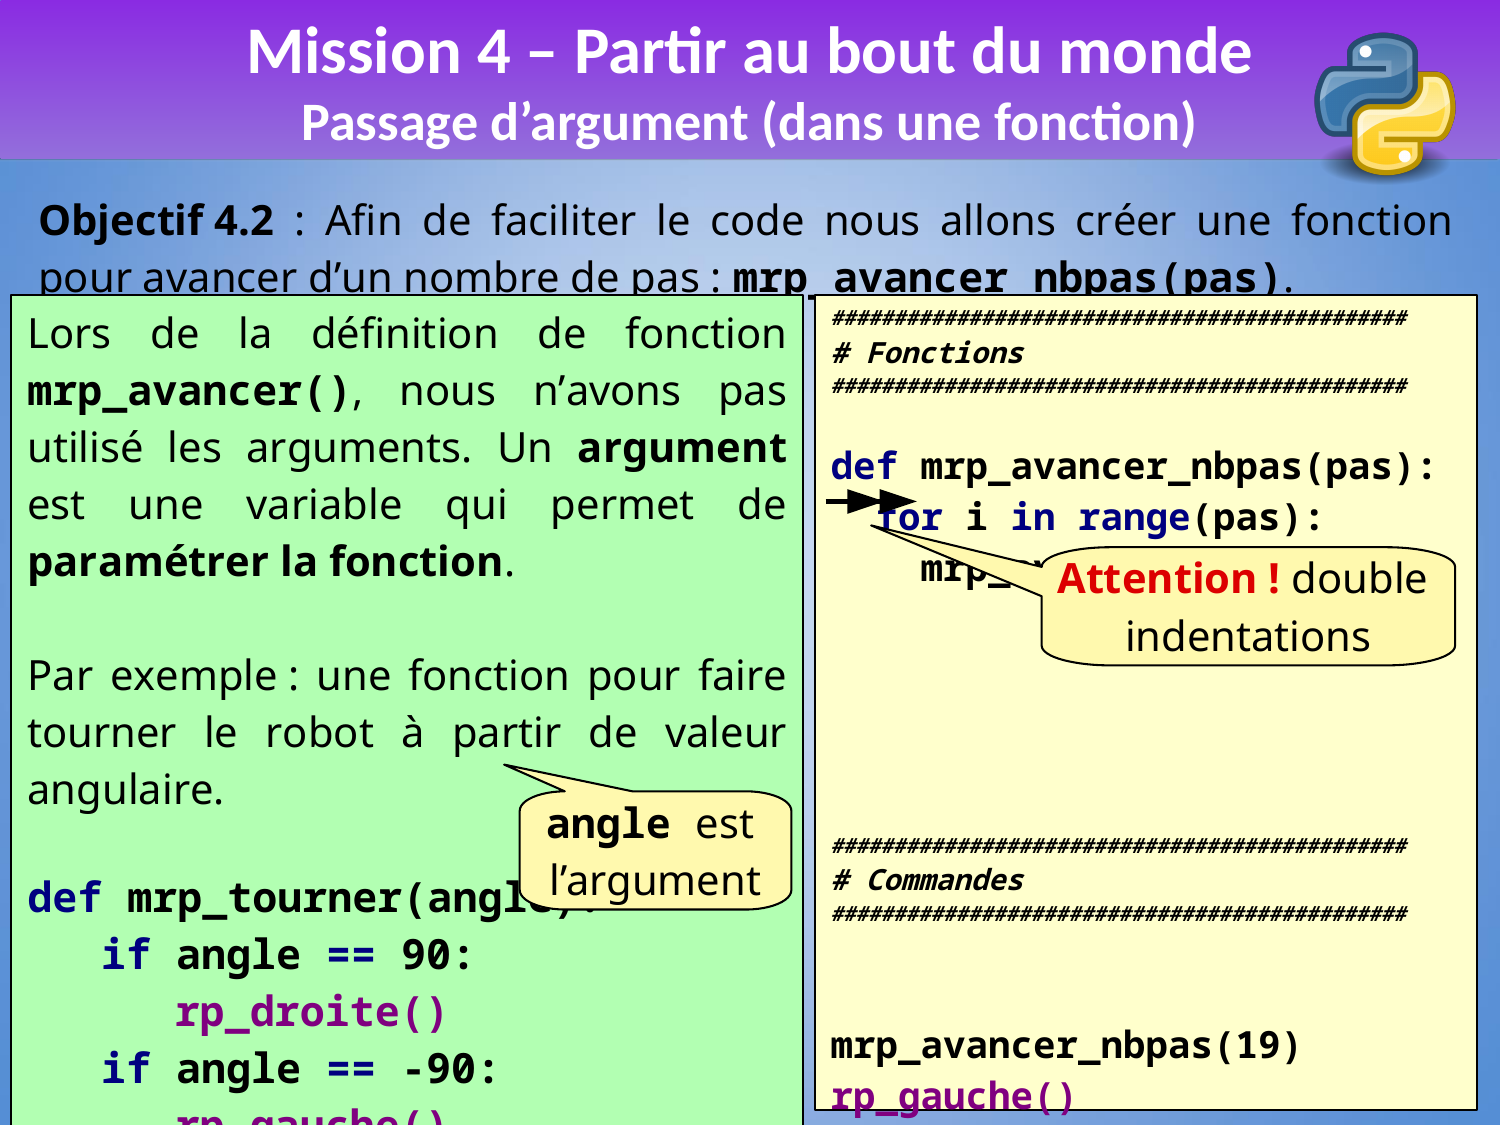

Mission 4 – Partir au bout du monde
Passage d’argument (dans une fonction)
Objectif 4.2 : Afin de faciliter le code nous allons créer une fonction pour avancer d’un nombre de pas : mrp_avancer_nbpas(pas).
Lors de la définition de fonction mrp_avancer(), nous n’avons pas utilisé les arguments. Un argument est une variable qui permet de paramétrer la fonction.
Par exemple : une fonction pour faire tourner le robot à partir de valeur angulaire.
def mrp_tourner(angle):
	if angle == 90:
		rp_droite()
	if angle == -90:
		rp_gauche()
	if angle==180 or angle==-180:
		rp_droite()
		rp_droite()
##############################################
# Fonctions
##############################################
def mrp_avancer_nbpas(pas):
 for i in range(pas):
 mrp_avancer()
##############################################
# Commandes
##############################################
mrp_avancer_nbpas(19)
rp_gauche()
mrp_avancer_nbpas(5)
Attention ! double
indentations
angle est
l’argument